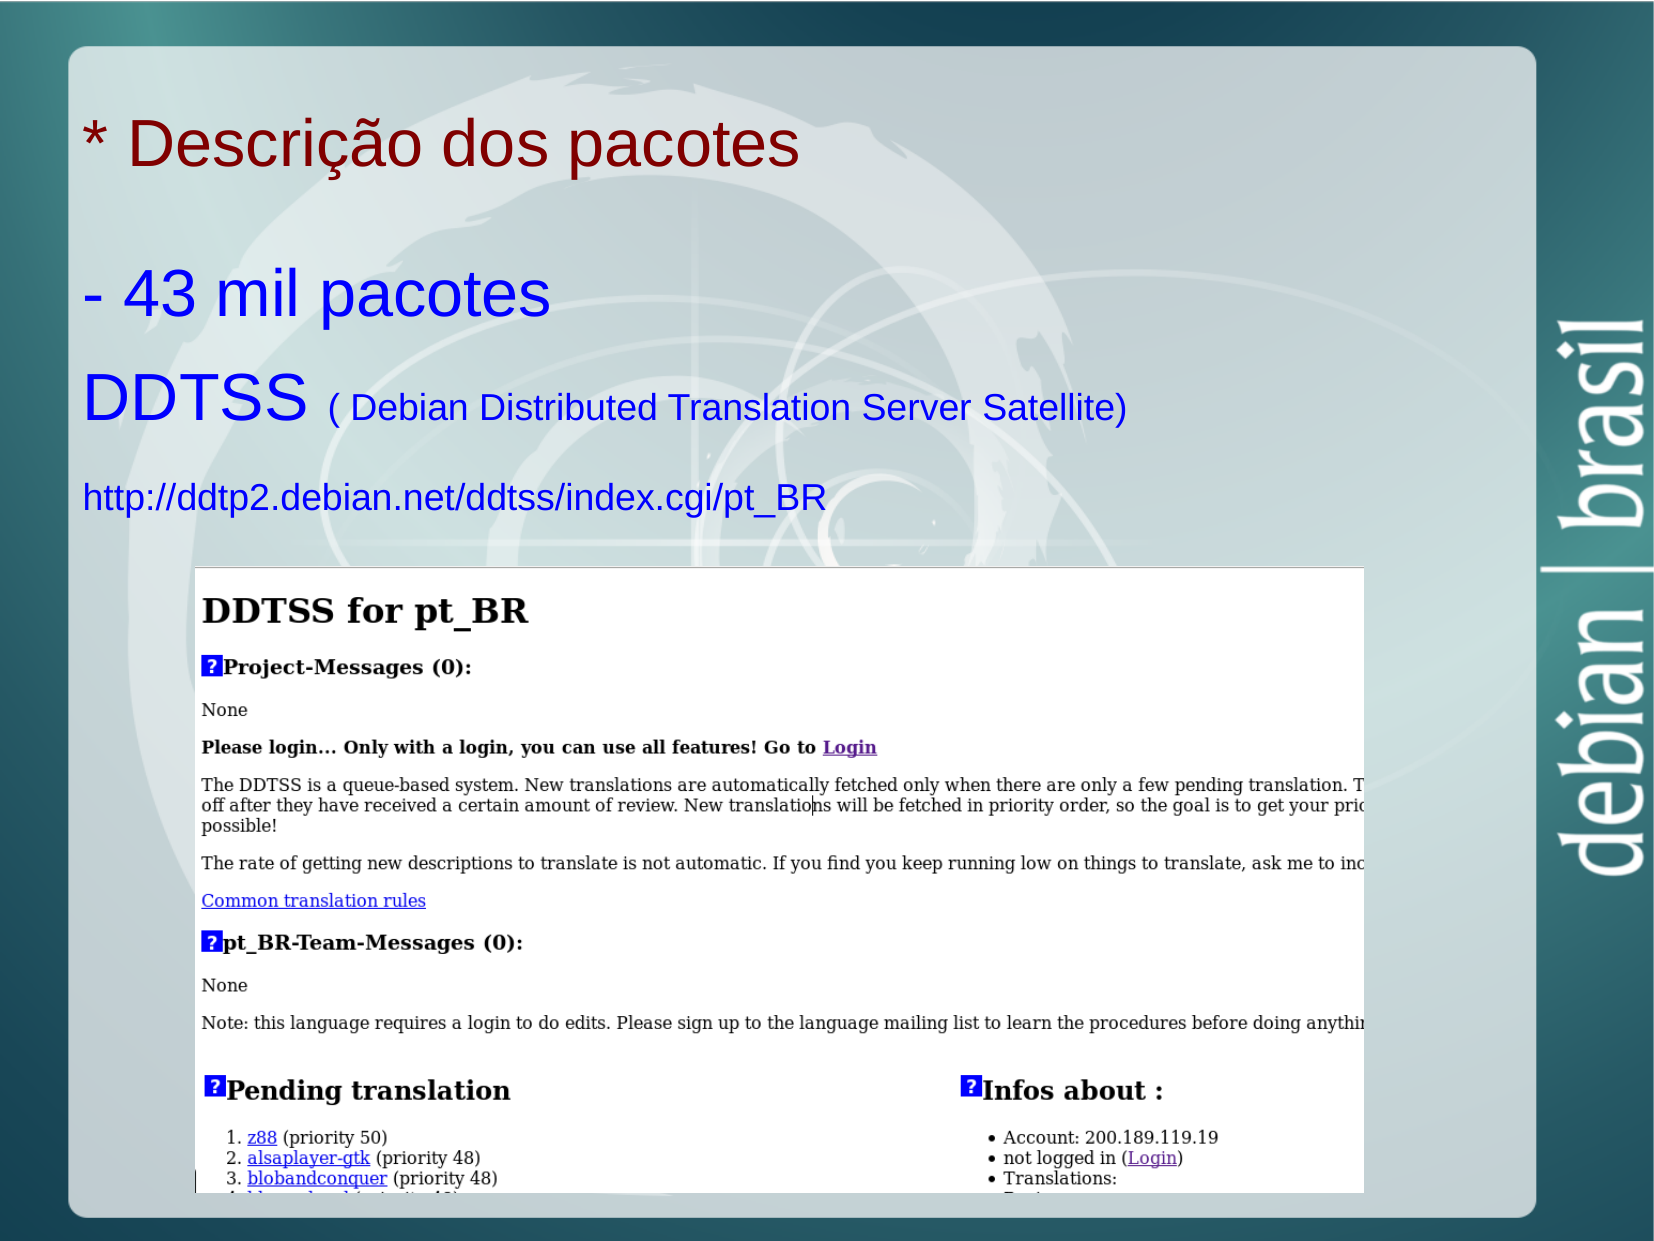

# * Descrição dos pacotes - 43 mil pacotes
DDTSS ( Debian Distributed Translation Server Satellite)
http://ddtp2.debian.net/ddtss/index.cgi/pt_BR